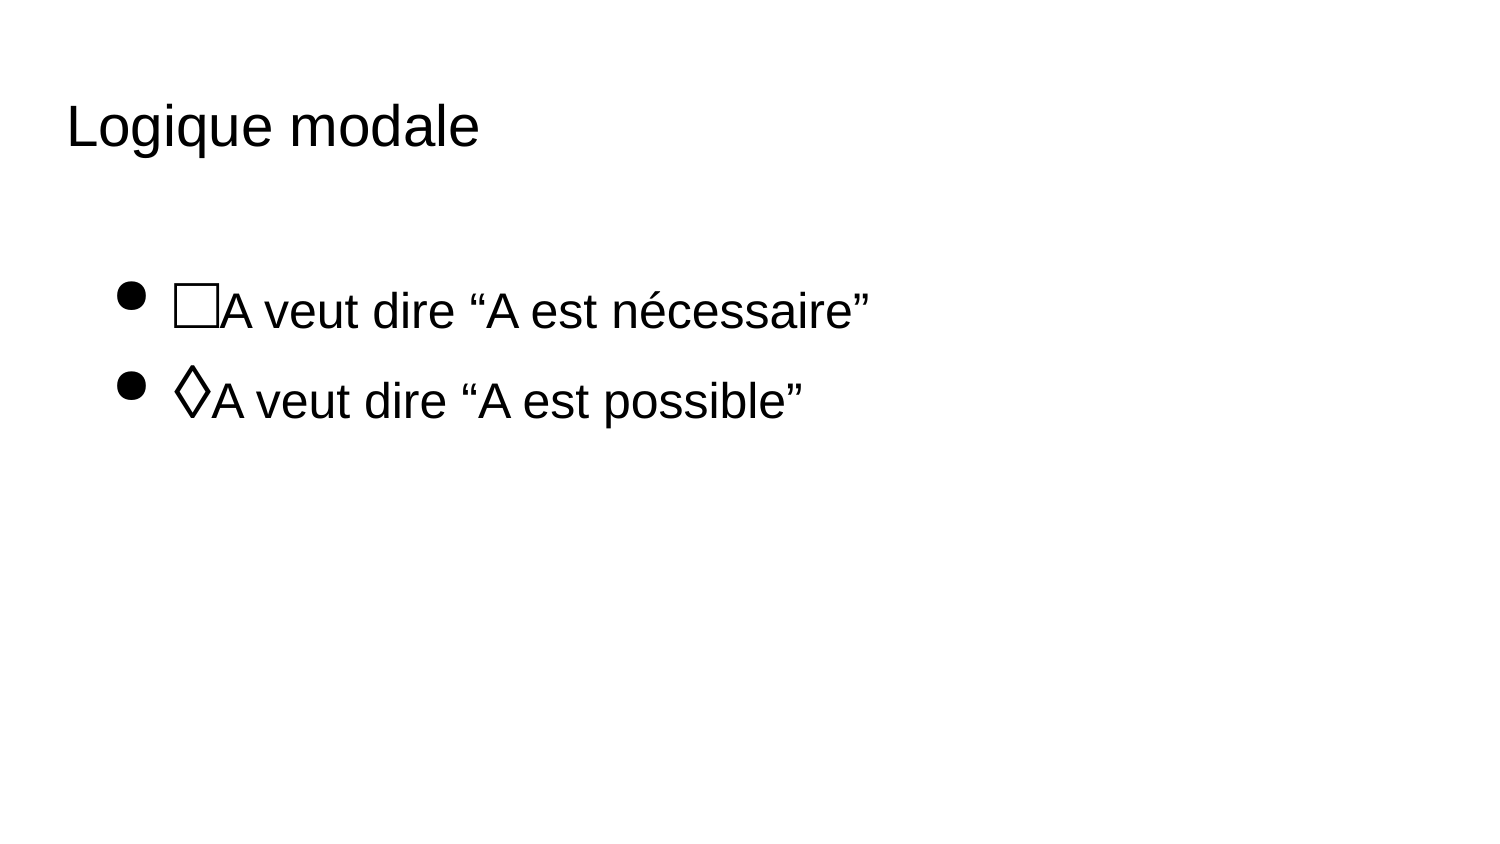

# Logique modale
□A veut dire “A est nécessaire”
◊A veut dire “A est possible”